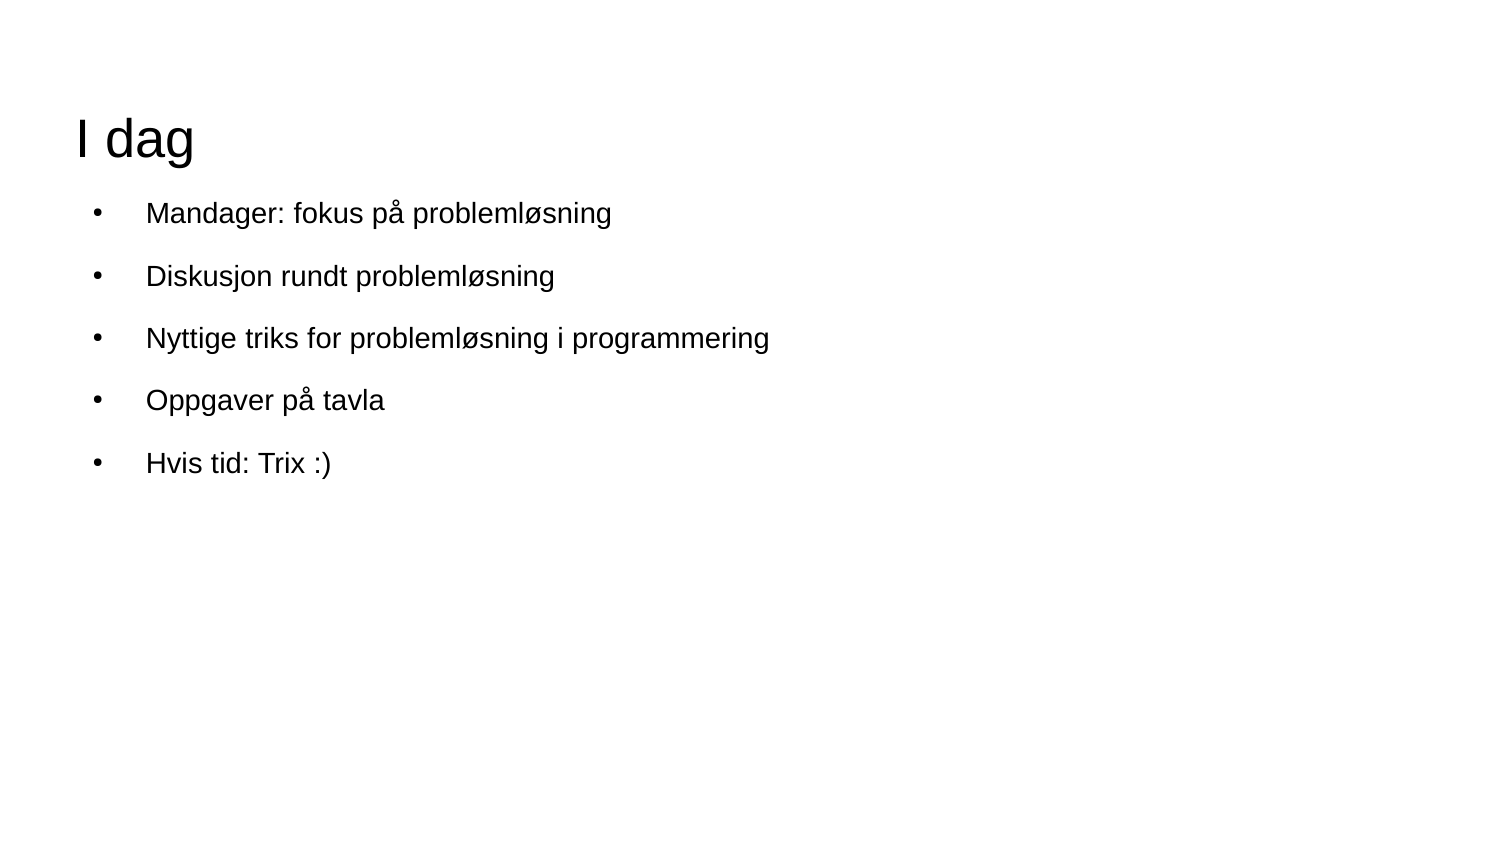

# I dag
Mandager: fokus på problemløsning
Diskusjon rundt problemløsning
Nyttige triks for problemløsning i programmering
Oppgaver på tavla
Hvis tid: Trix :)